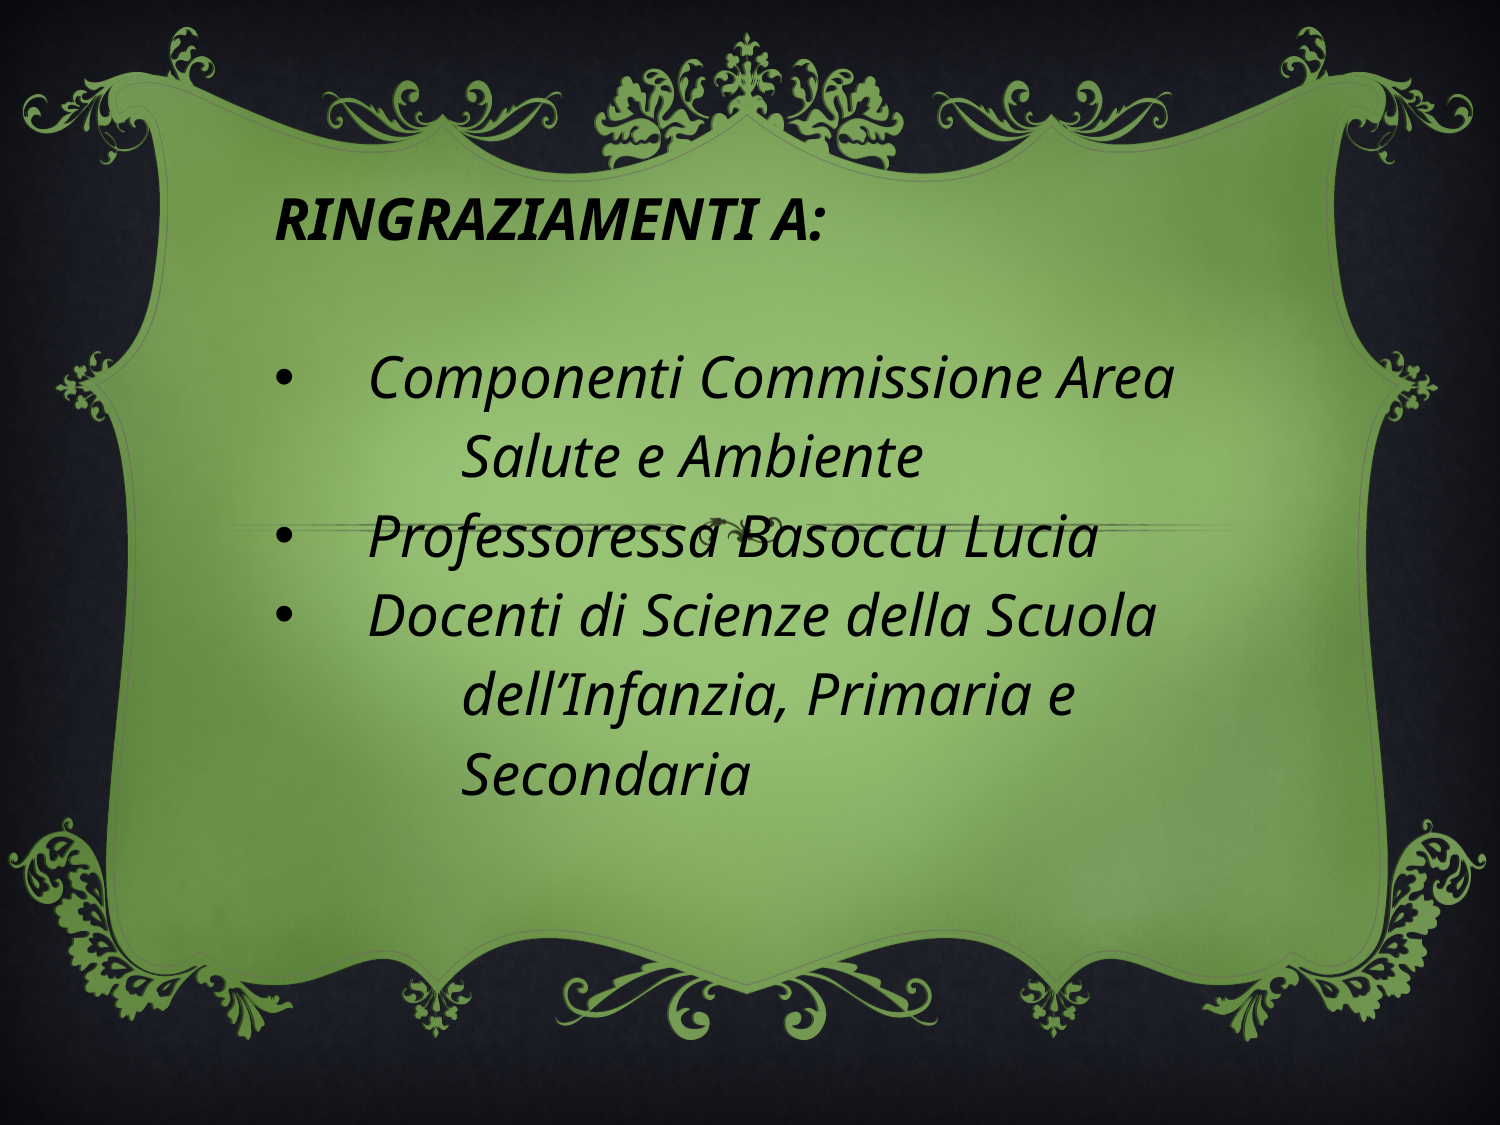

RINGRAZIAMENTI A:
Componenti Commissione Area Salute e Ambiente
Professoressa Basoccu Lucia
Docenti di Scienze della Scuola dell’Infanzia, Primaria e Secondaria